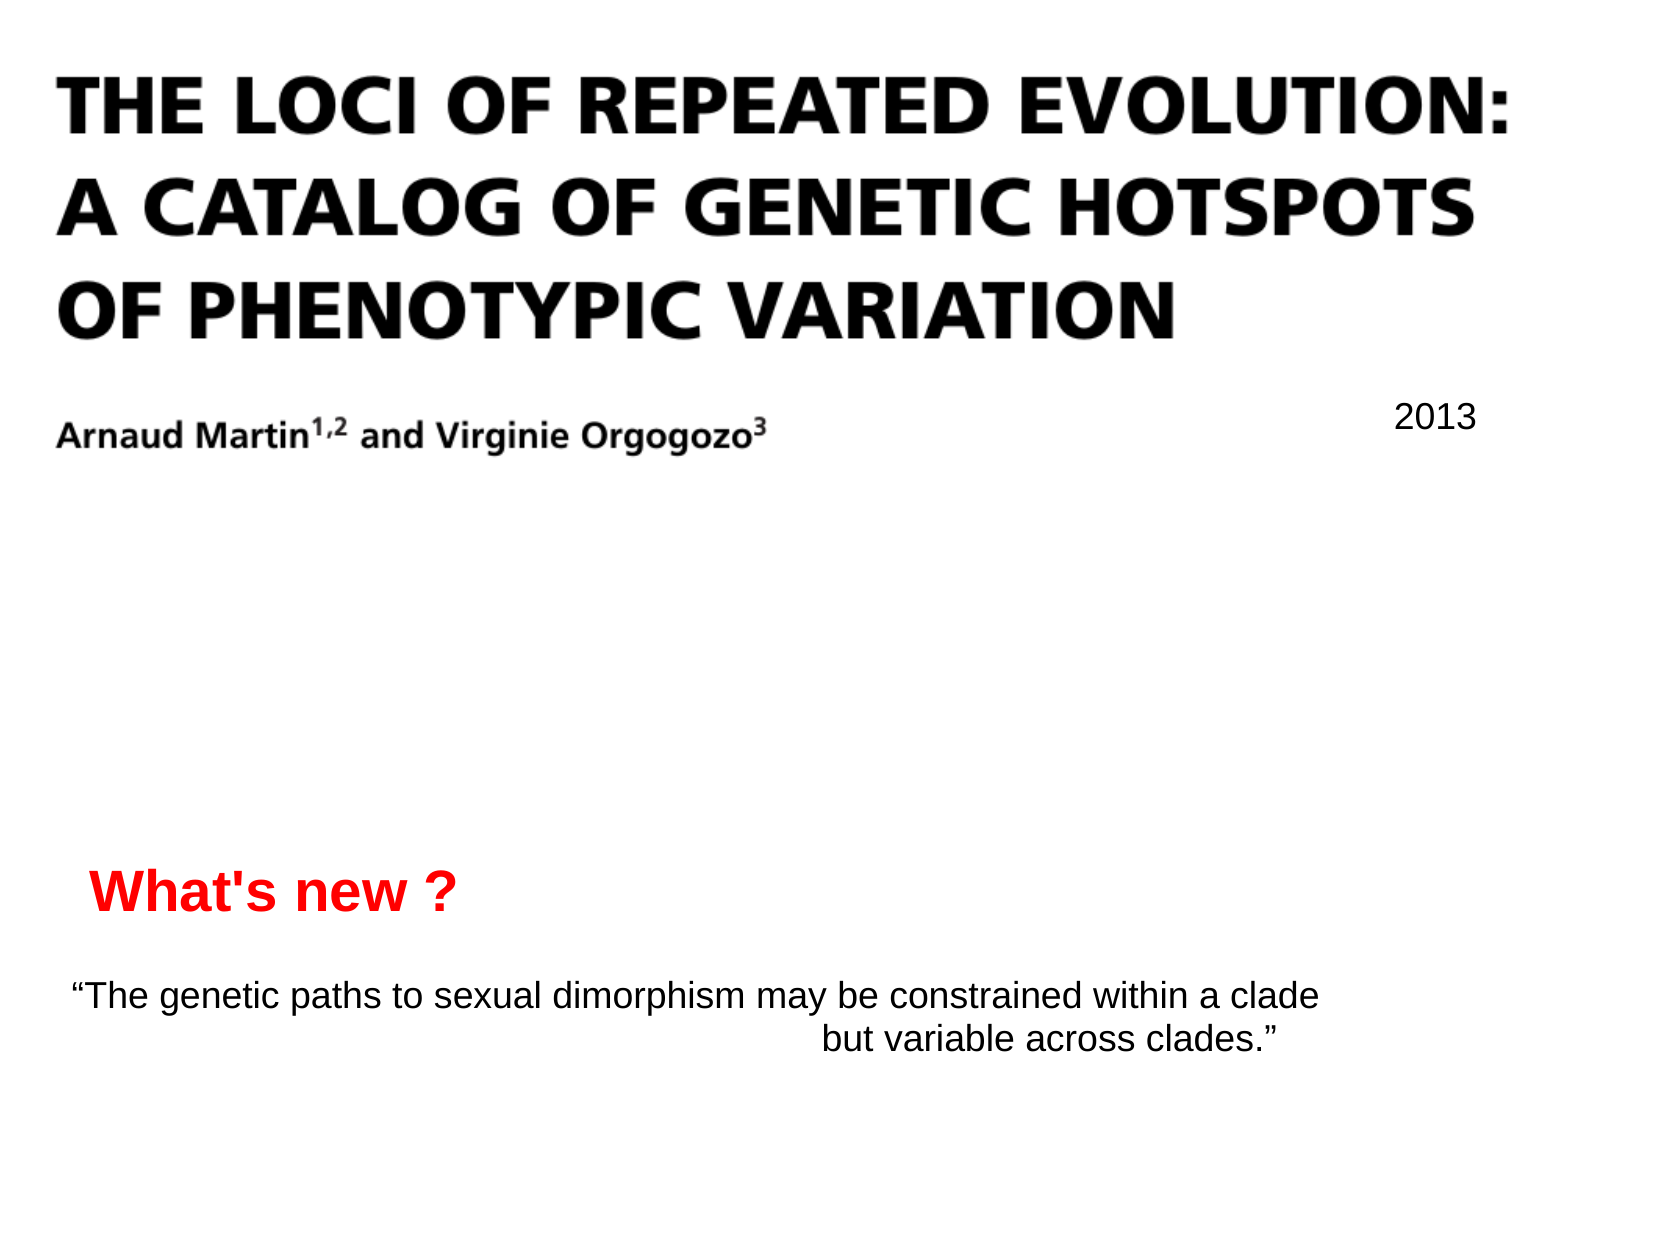

2013
What's new ?
“The genetic paths to sexual dimorphism may be constrained within a clade
										but variable across clades.”